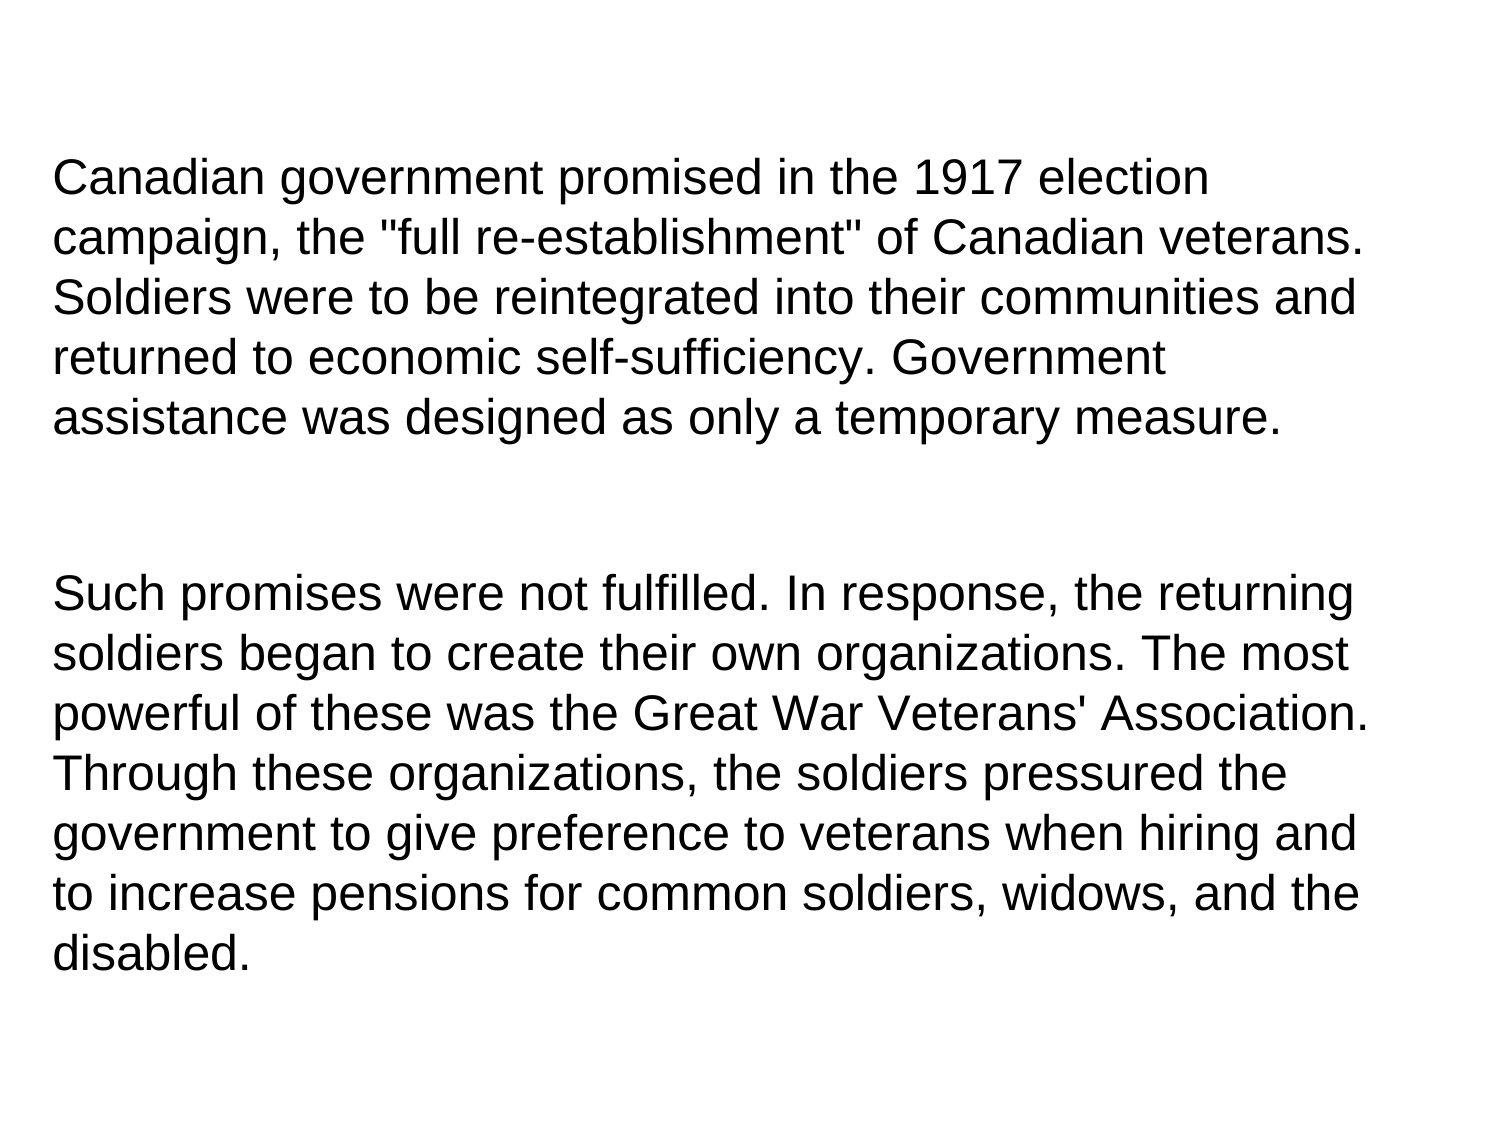

Canadian government promised in the 1917 election campaign, the "full re-establishment" of Canadian veterans. Soldiers were to be reintegrated into their communities and returned to economic self-sufficiency. Government assistance was designed as only a temporary measure.
Such promises were not fulfilled. In response, the returning soldiers began to create their own organizations. The most powerful of these was the Great War Veterans' Association. Through these organizations, the soldiers pressured the government to give preference to veterans when hiring and to increase pensions for common soldiers, widows, and the disabled.